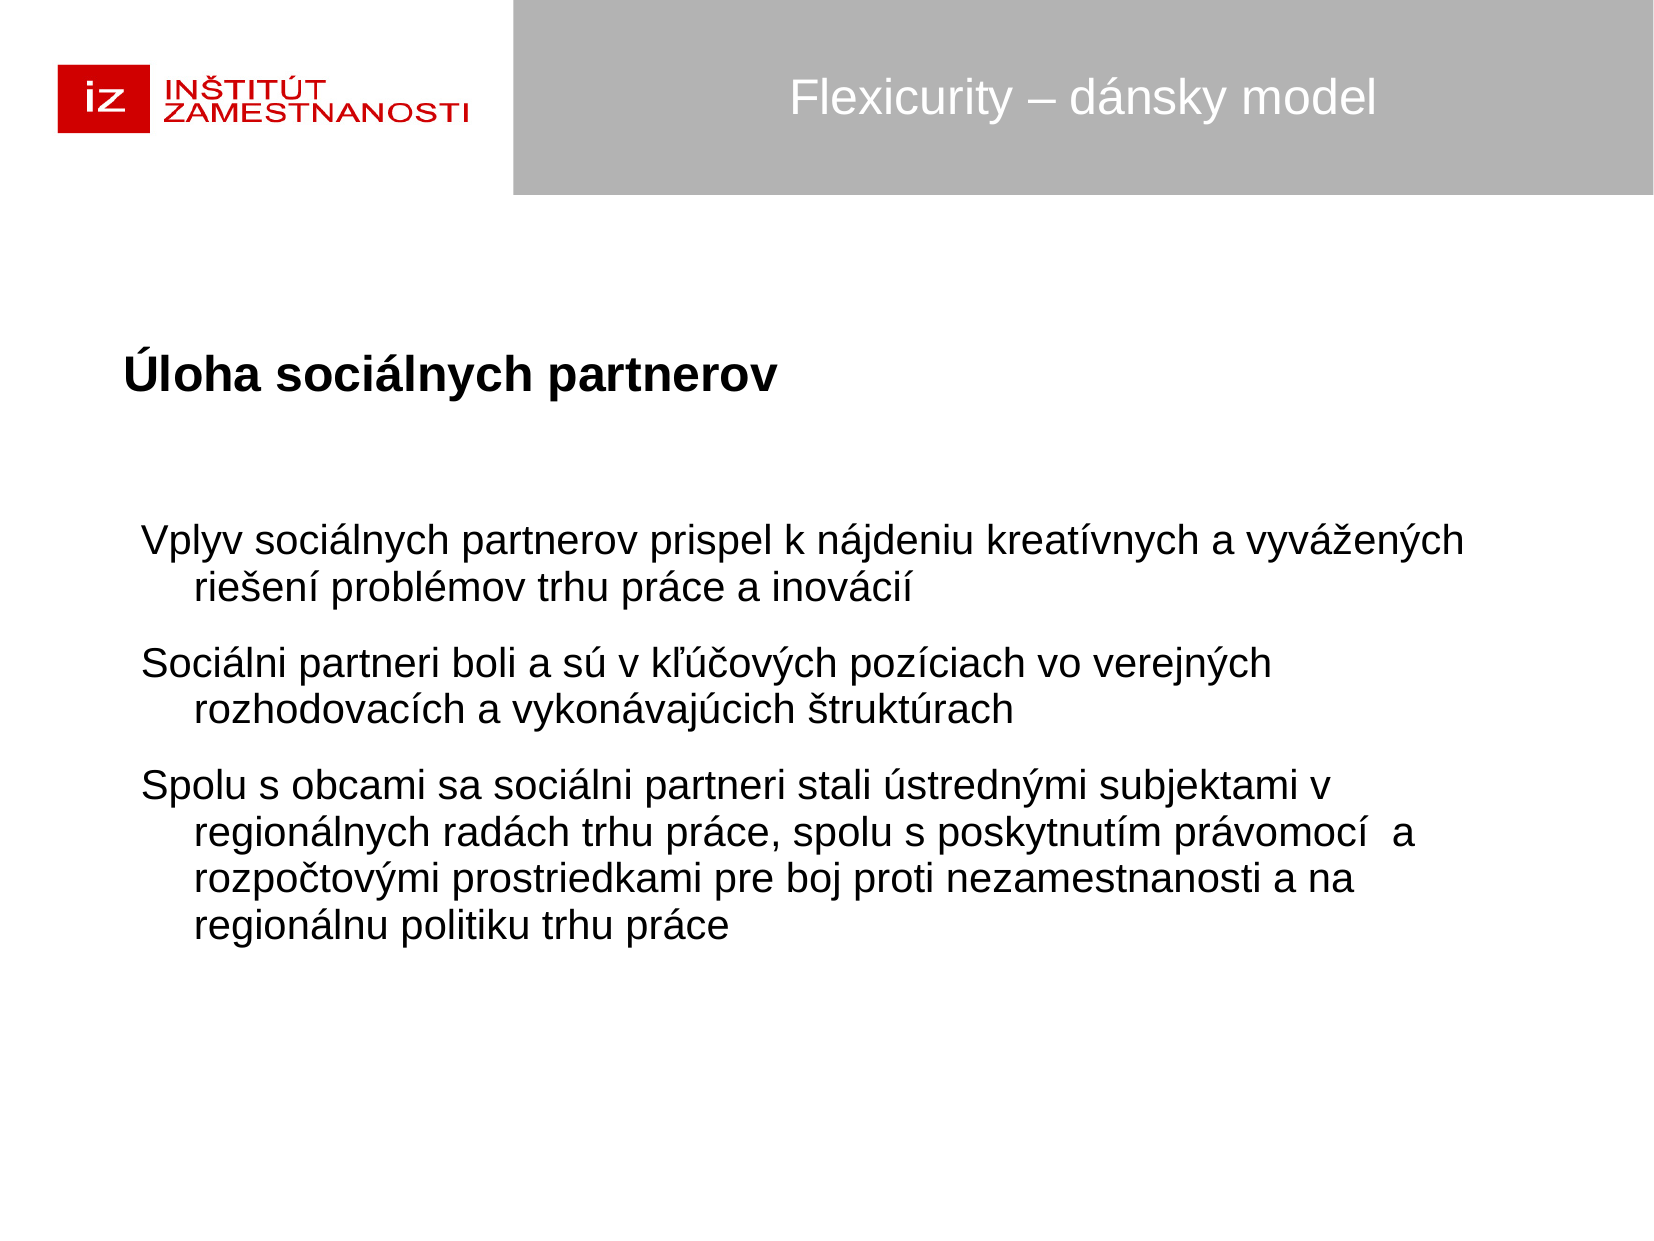

Flexicurity – dánsky model
# Úloha sociálnych partnerov
Vplyv sociálnych partnerov prispel k nájdeniu kreatívnych a vyvážených riešení problémov trhu práce a inovácií
Sociálni partneri boli a sú v kľúčových pozíciach vo verejných rozhodovacích a vykonávajúcich štruktúrach
Spolu s obcami sa sociálni partneri stali ústrednými subjektami v regionálnych radách trhu práce, spolu s poskytnutím právomocí a rozpočtovými prostriedkami pre boj proti nezamestnanosti a na regionálnu politiku trhu práce